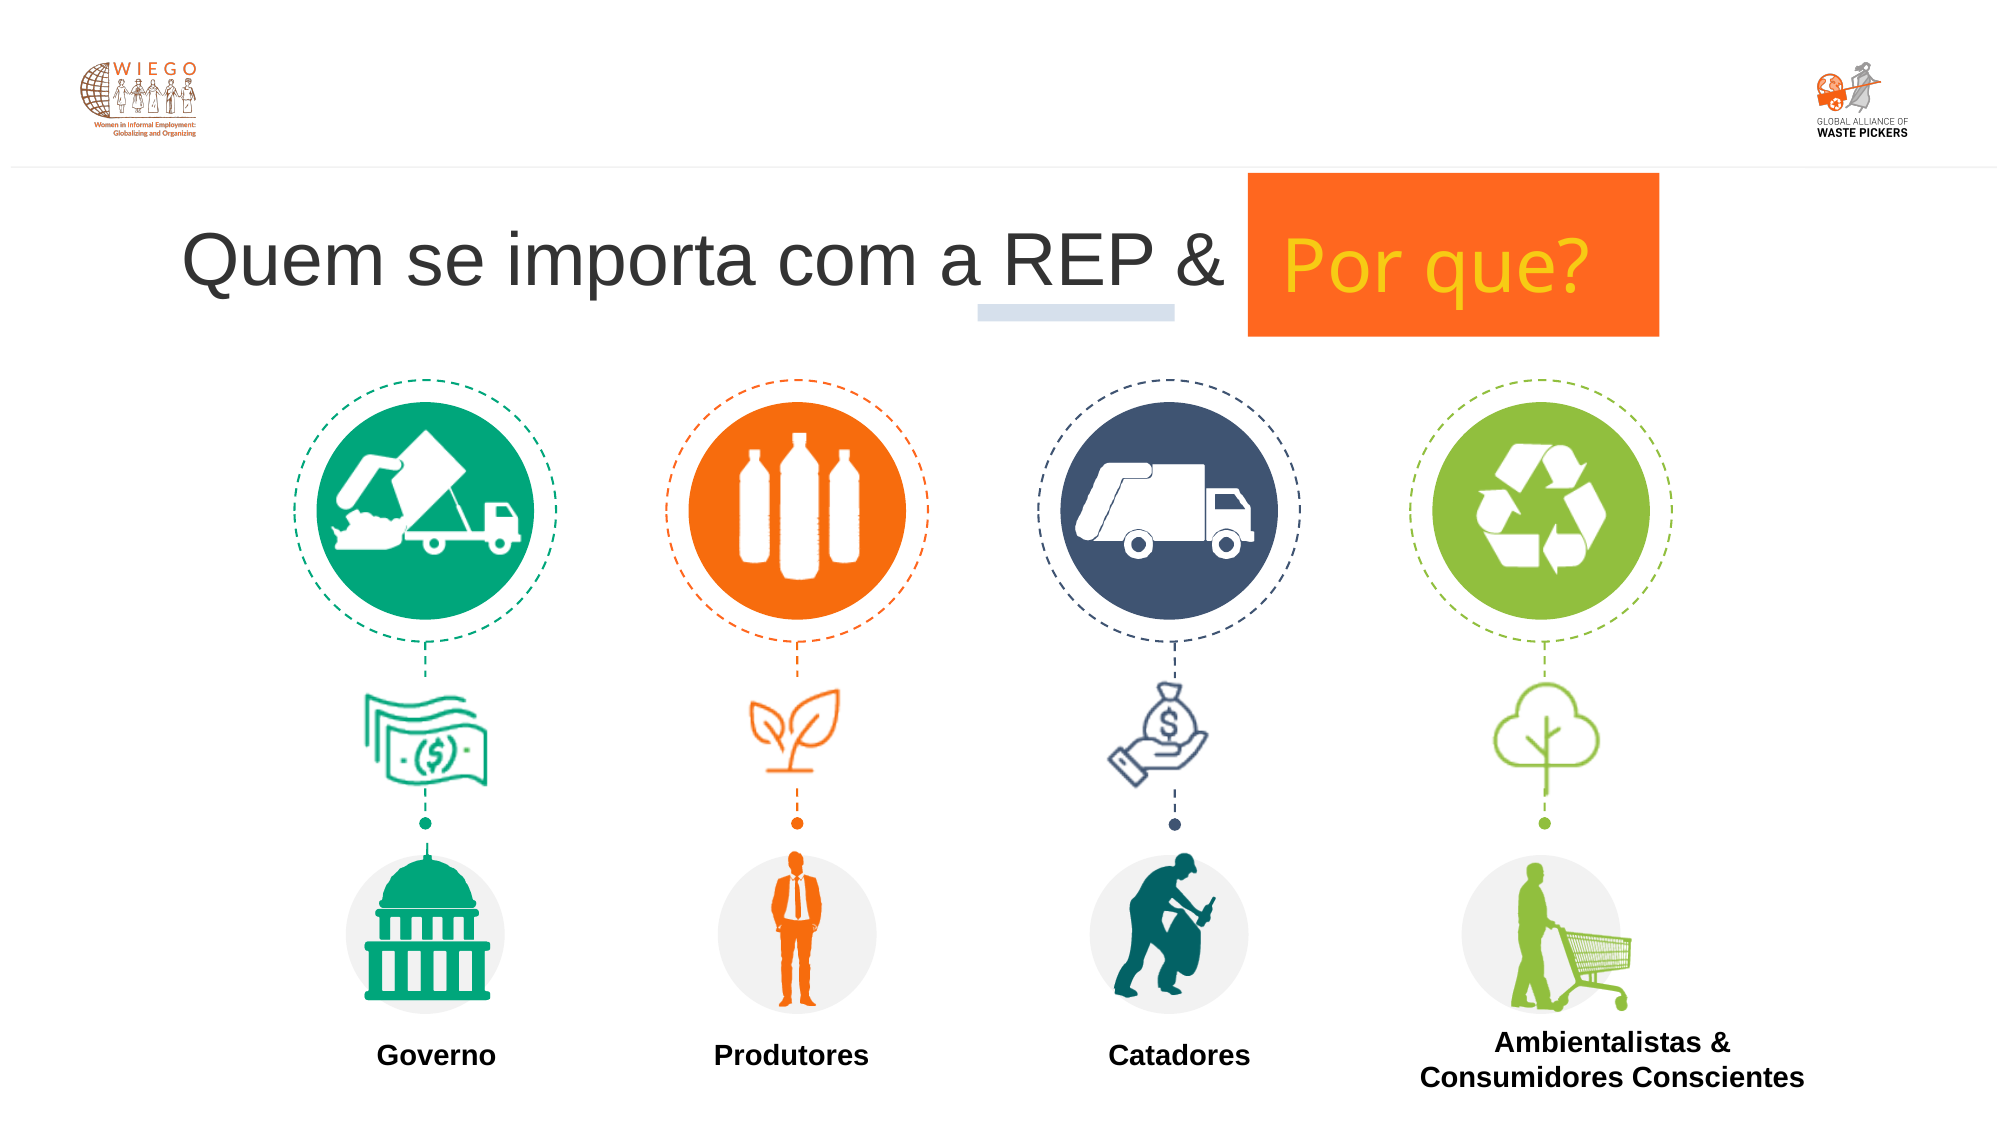

Quem se importa com a REP &
Por que?
Ambientalistas &
Consumidores Conscientes
Governo
Produtores
Catadores